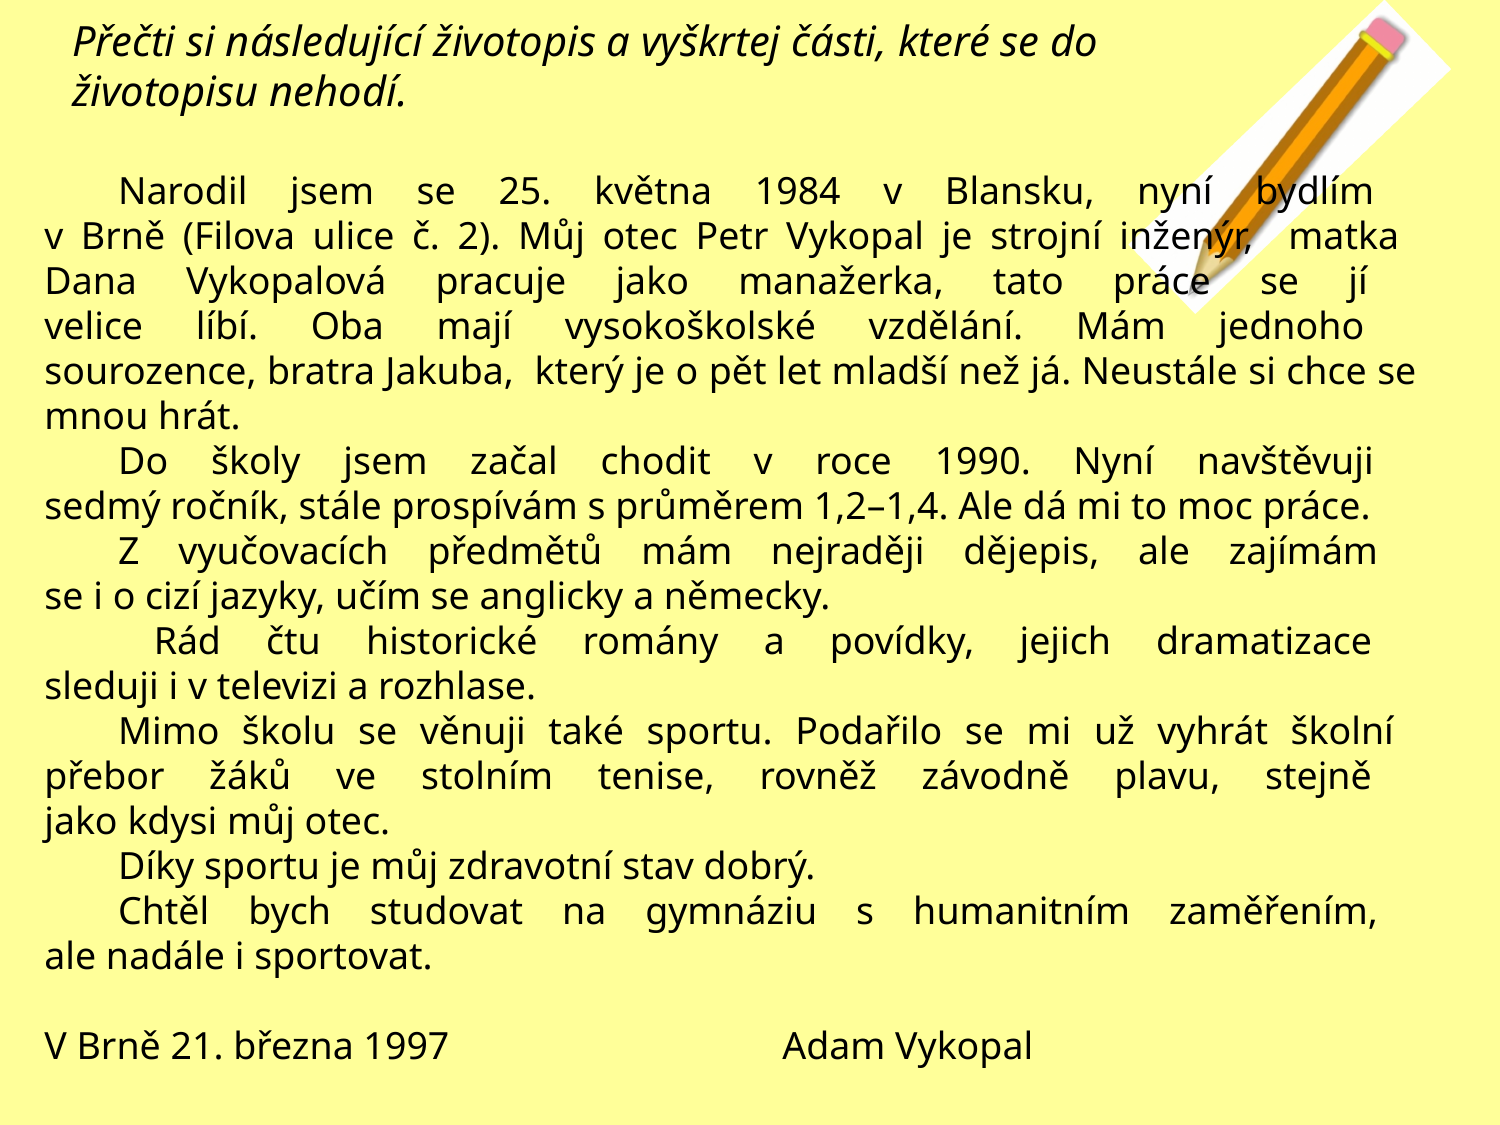

Přečti si následující životopis a vyškrtej části, které se do
životopisu nehodí.
	Narodil jsem se 25. května 1984 v Blansku, nyní bydlím
v Brně (Filova ulice č. 2). Můj otec Petr Vykopal je strojní inženýr, matka
Dana Vykopalová pracuje jako manažerka, tato práce se jí
velice líbí. Oba mají vysokoškolské vzdělání. Mám jednoho
sourozence, bratra Jakuba, který je o pět let mladší než já. Neustále si chce se mnou hrát.
	Do školy jsem začal chodit v roce 1990. Nyní navštěvuji
sedmý ročník, stále prospívám s průměrem 1,2–1,4. Ale dá mi to moc práce.
	Z vyučovacích předmětů mám nejraději dějepis, ale zajímám
se i o cizí jazyky, učím se anglicky a německy.
 	Rád čtu historické romány a povídky, jejich dramatizace
sleduji i v televizi a rozhlase.
	Mimo školu se věnuji také sportu. Podařilo se mi už vyhrát školní
přebor žáků ve stolním tenise, rovněž závodně plavu, stejně
jako kdysi můj otec.
	Díky sportu je můj zdravotní stav dobrý.
	Chtěl bych studovat na gymnáziu s humanitním zaměřením,
ale nadále i sportovat.
V Brně 21. března 1997 			Adam Vykopal